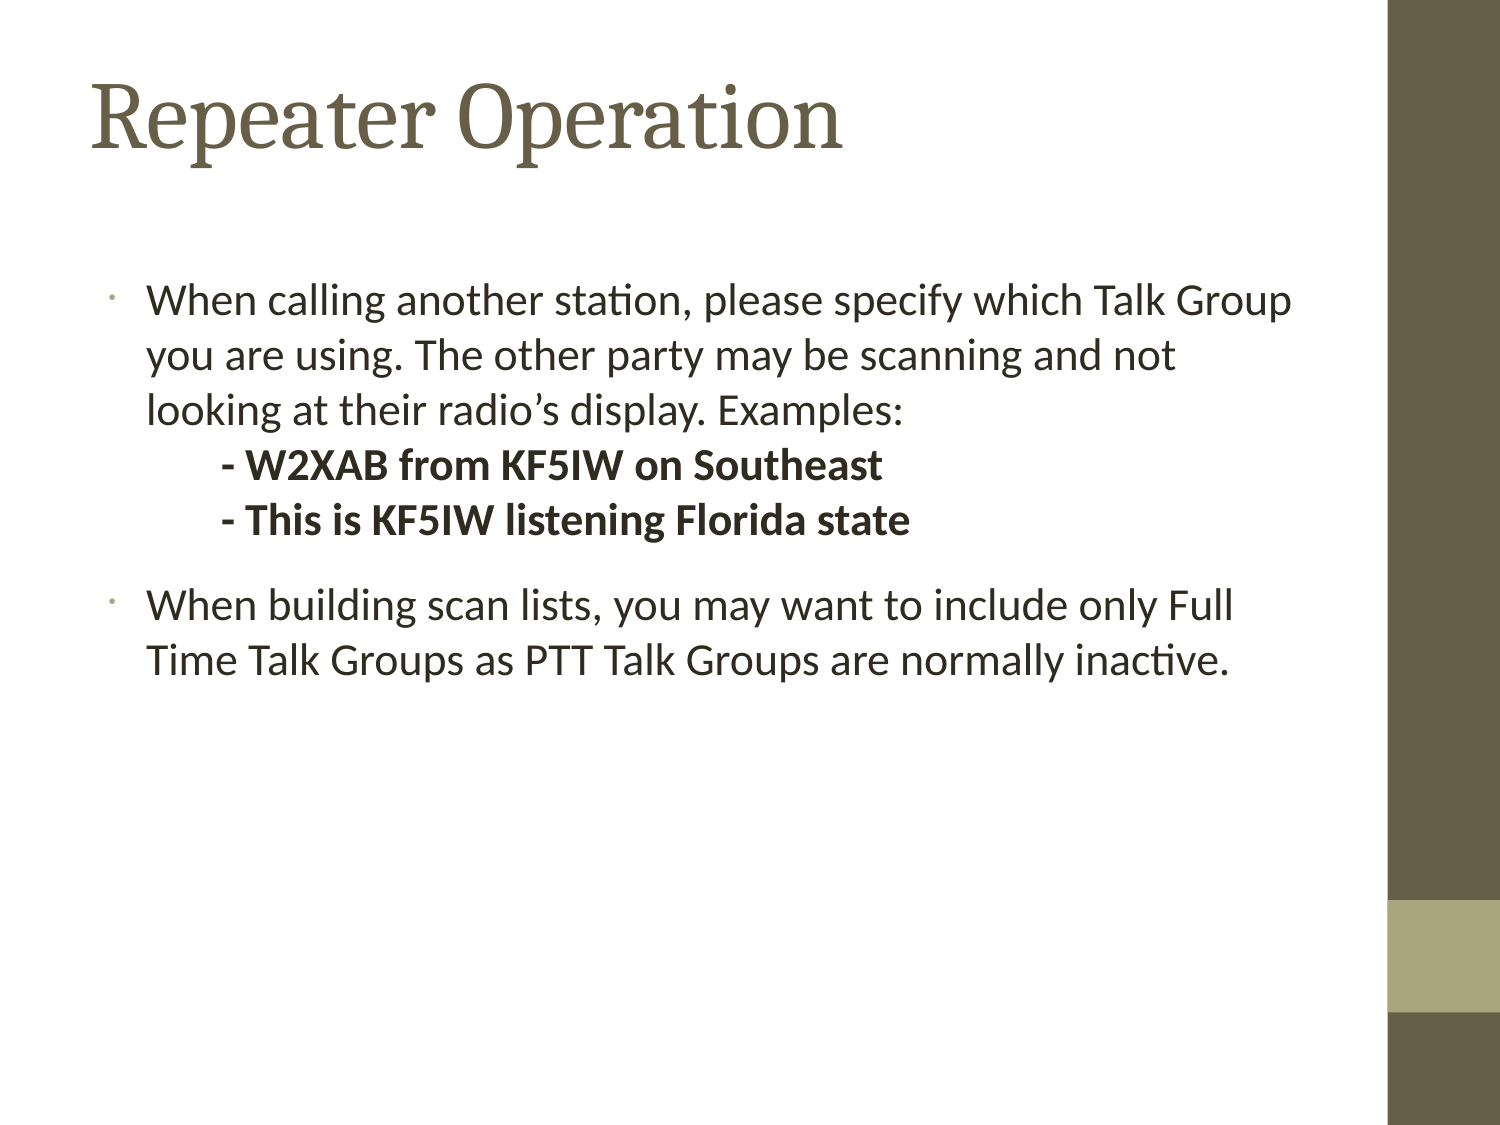

# Repeater Operation
When calling another station, please specify which Talk Group you are using. The other party may be scanning and not looking at their radio’s display. Examples:
	- W2XAB from KF5IW on Southeast
	- This is KF5IW listening Florida state
When building scan lists, you may want to include only Full Time Talk Groups as PTT Talk Groups are normally inactive.